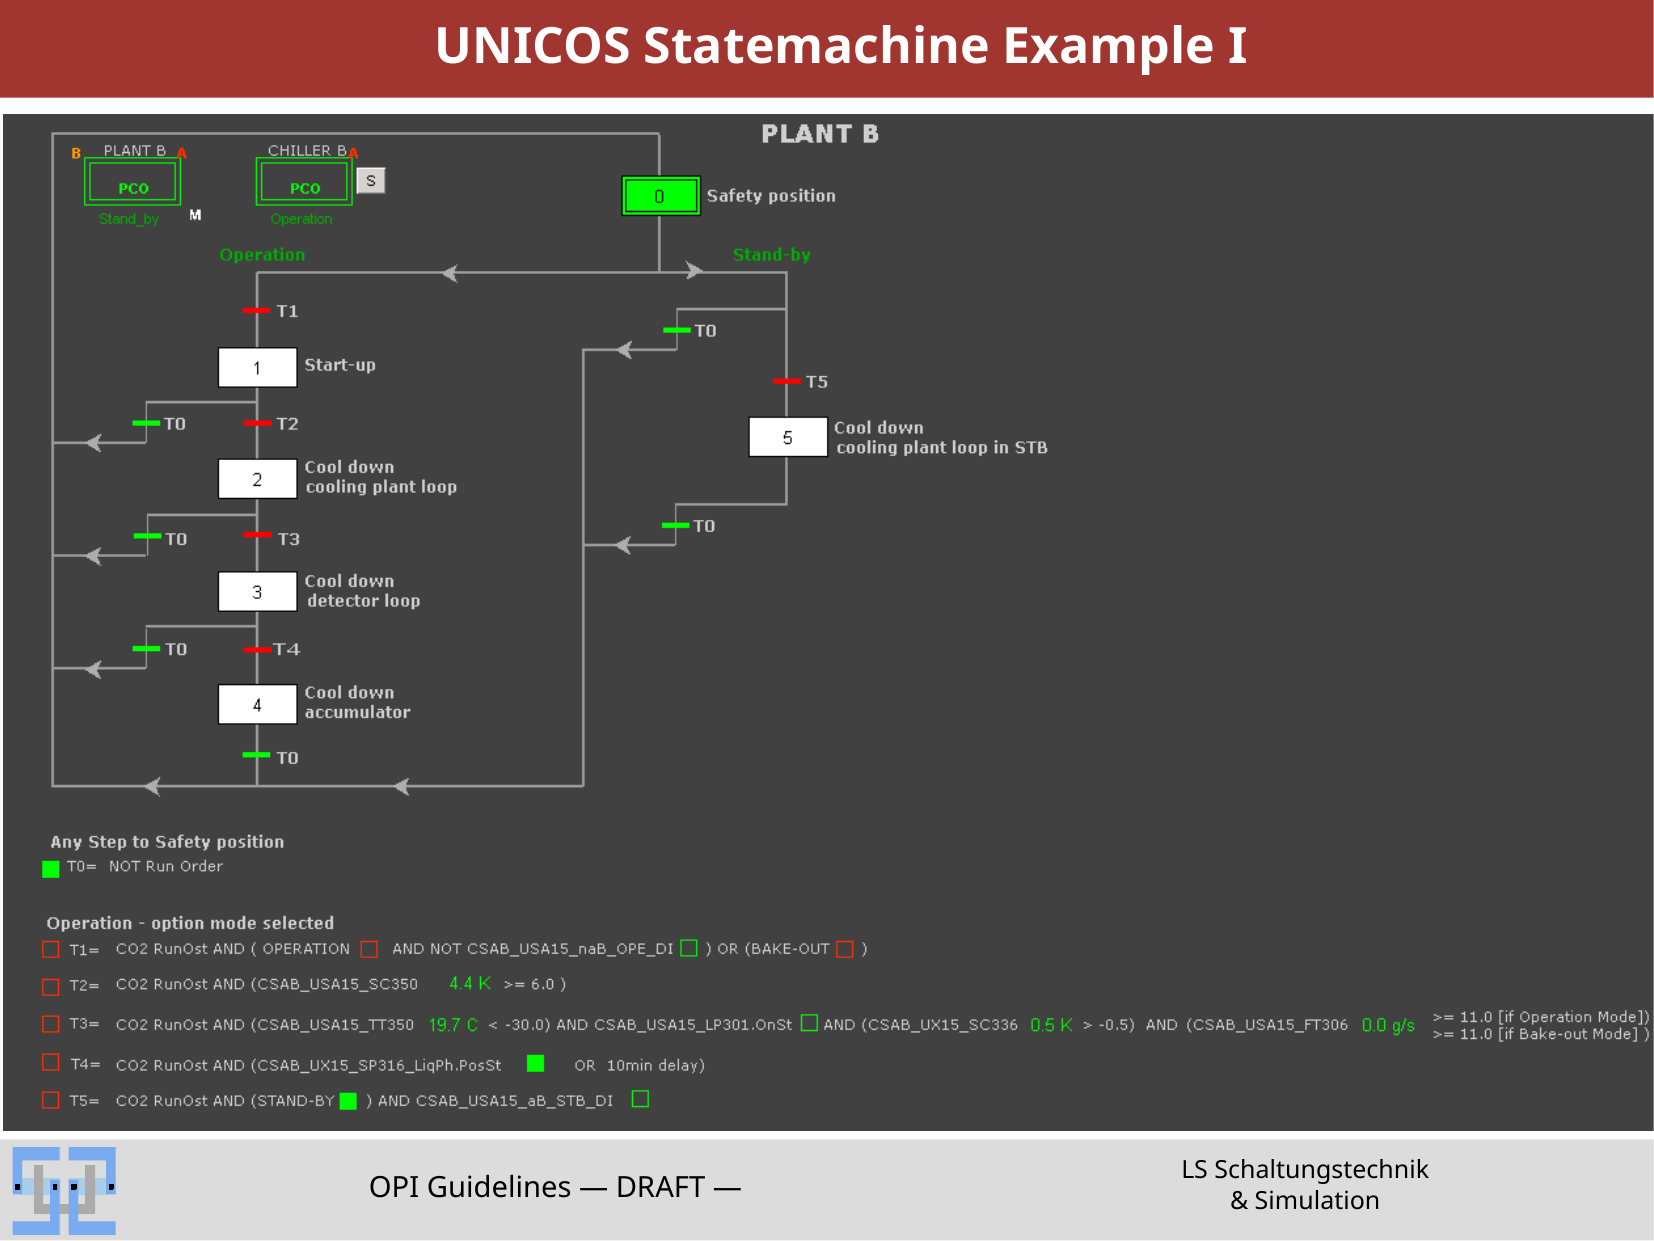

# UNICOS Statemachine Example I
OPI Guidelines — DRAFT —